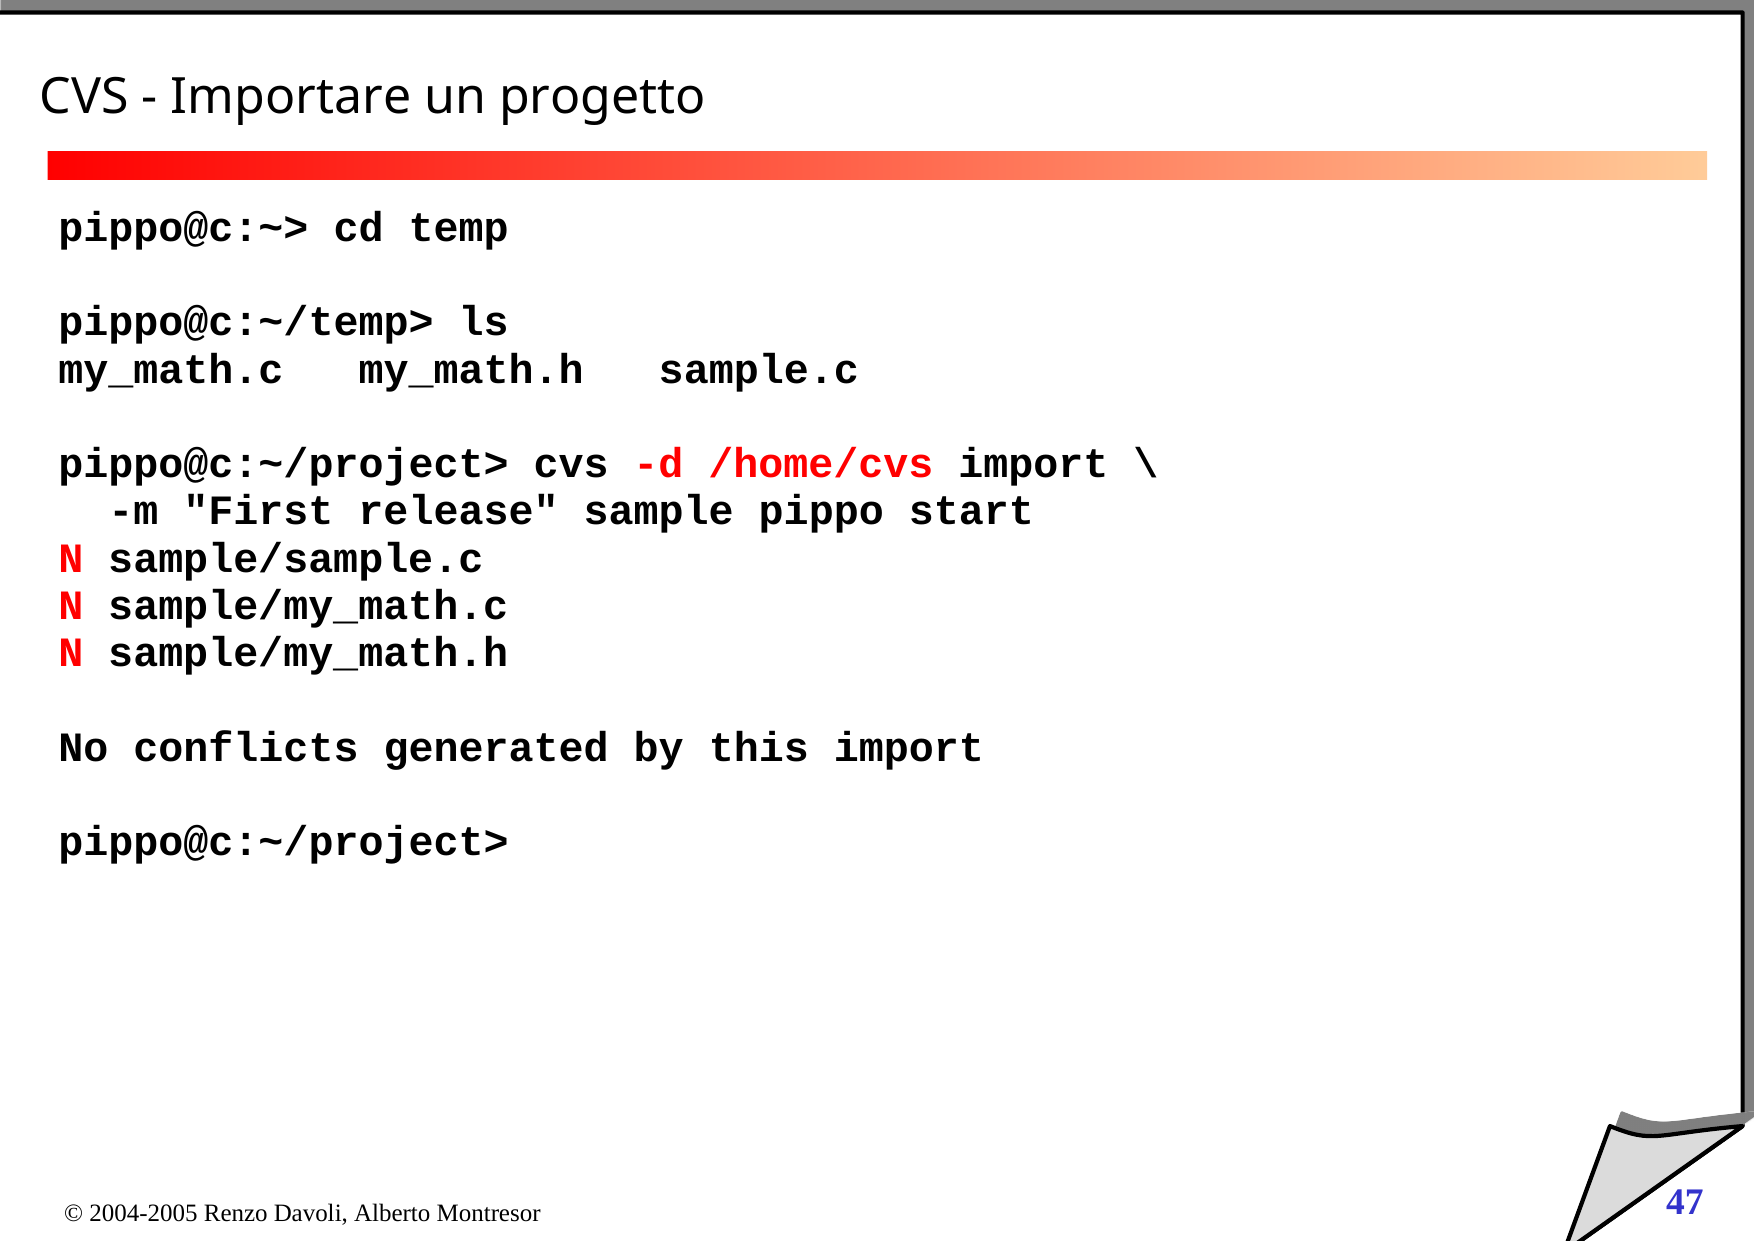

# CVS - Importare un progetto
pippo@c:~> cd temp
pippo@c:~/temp> ls
my_math.c my_math.h sample.c
pippo@c:~/project> cvs -d /home/cvs import \
 -m "First release" sample pippo start
N sample/sample.c
N sample/my_math.c
N sample/my_math.h
No conflicts generated by this import
pippo@c:~/project>